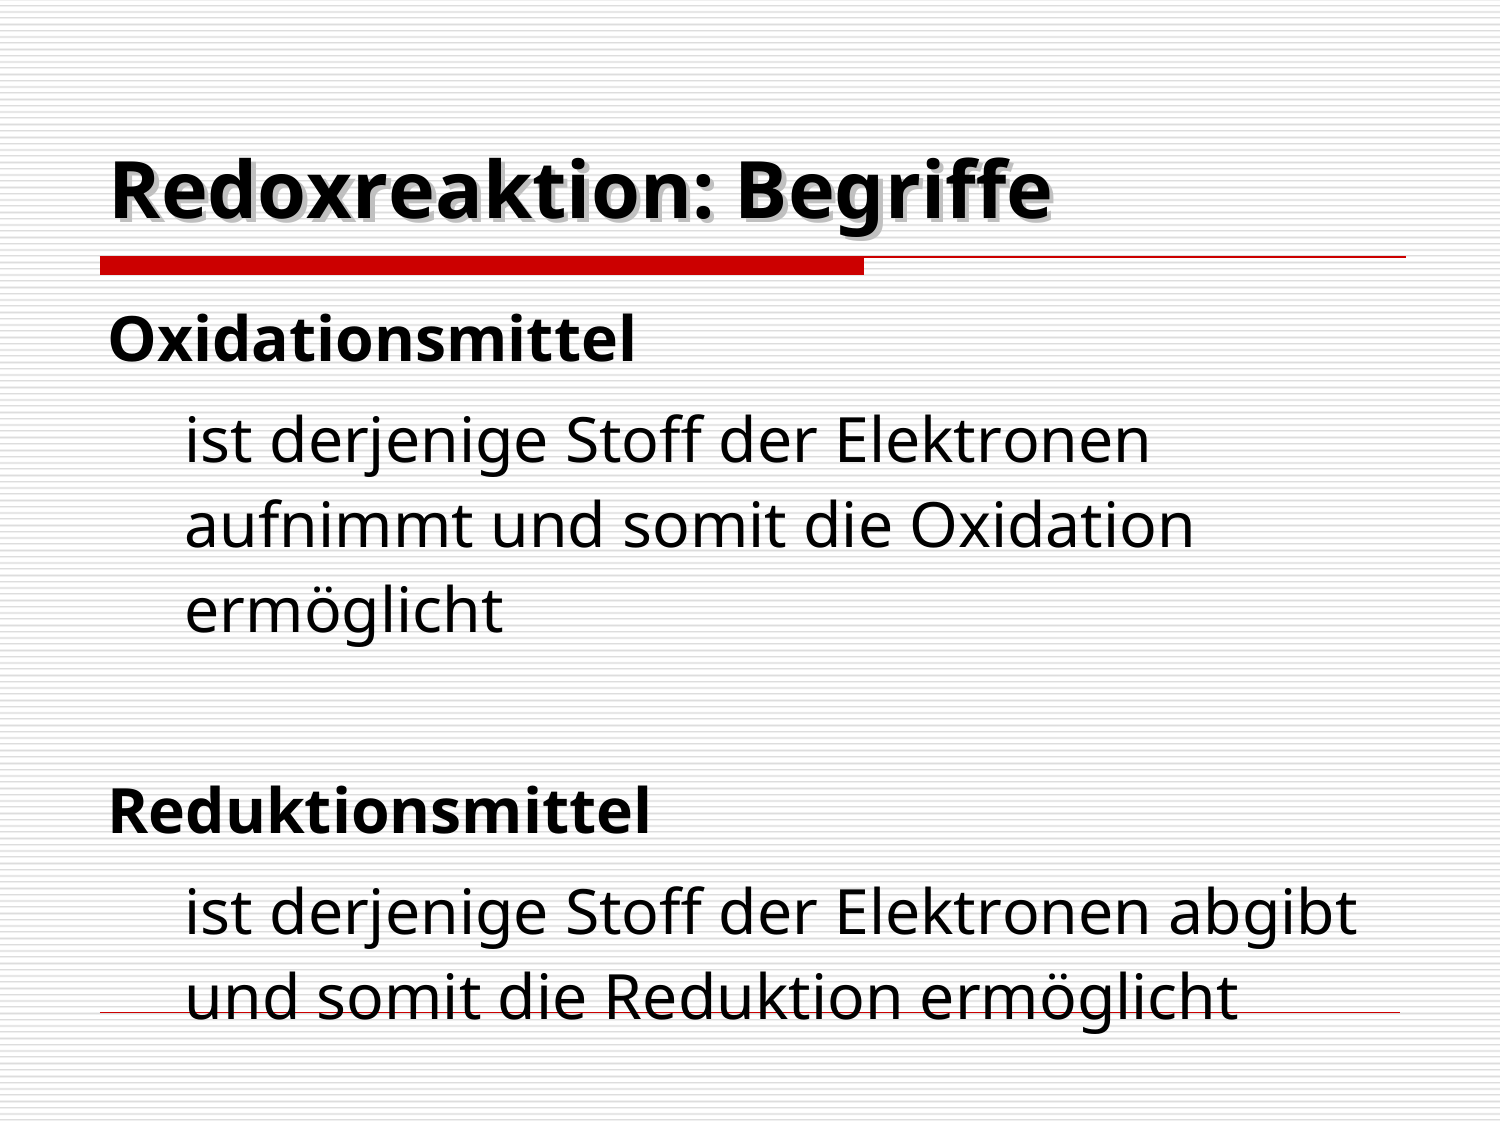

# Redoxreaktion: Begriffe
Oxidationsmittel
	ist derjenige Stoff der Elektronen aufnimmt und somit die Oxidation ermöglicht
Reduktionsmittel
	ist derjenige Stoff der Elektronen abgibt und somit die Reduktion ermöglicht